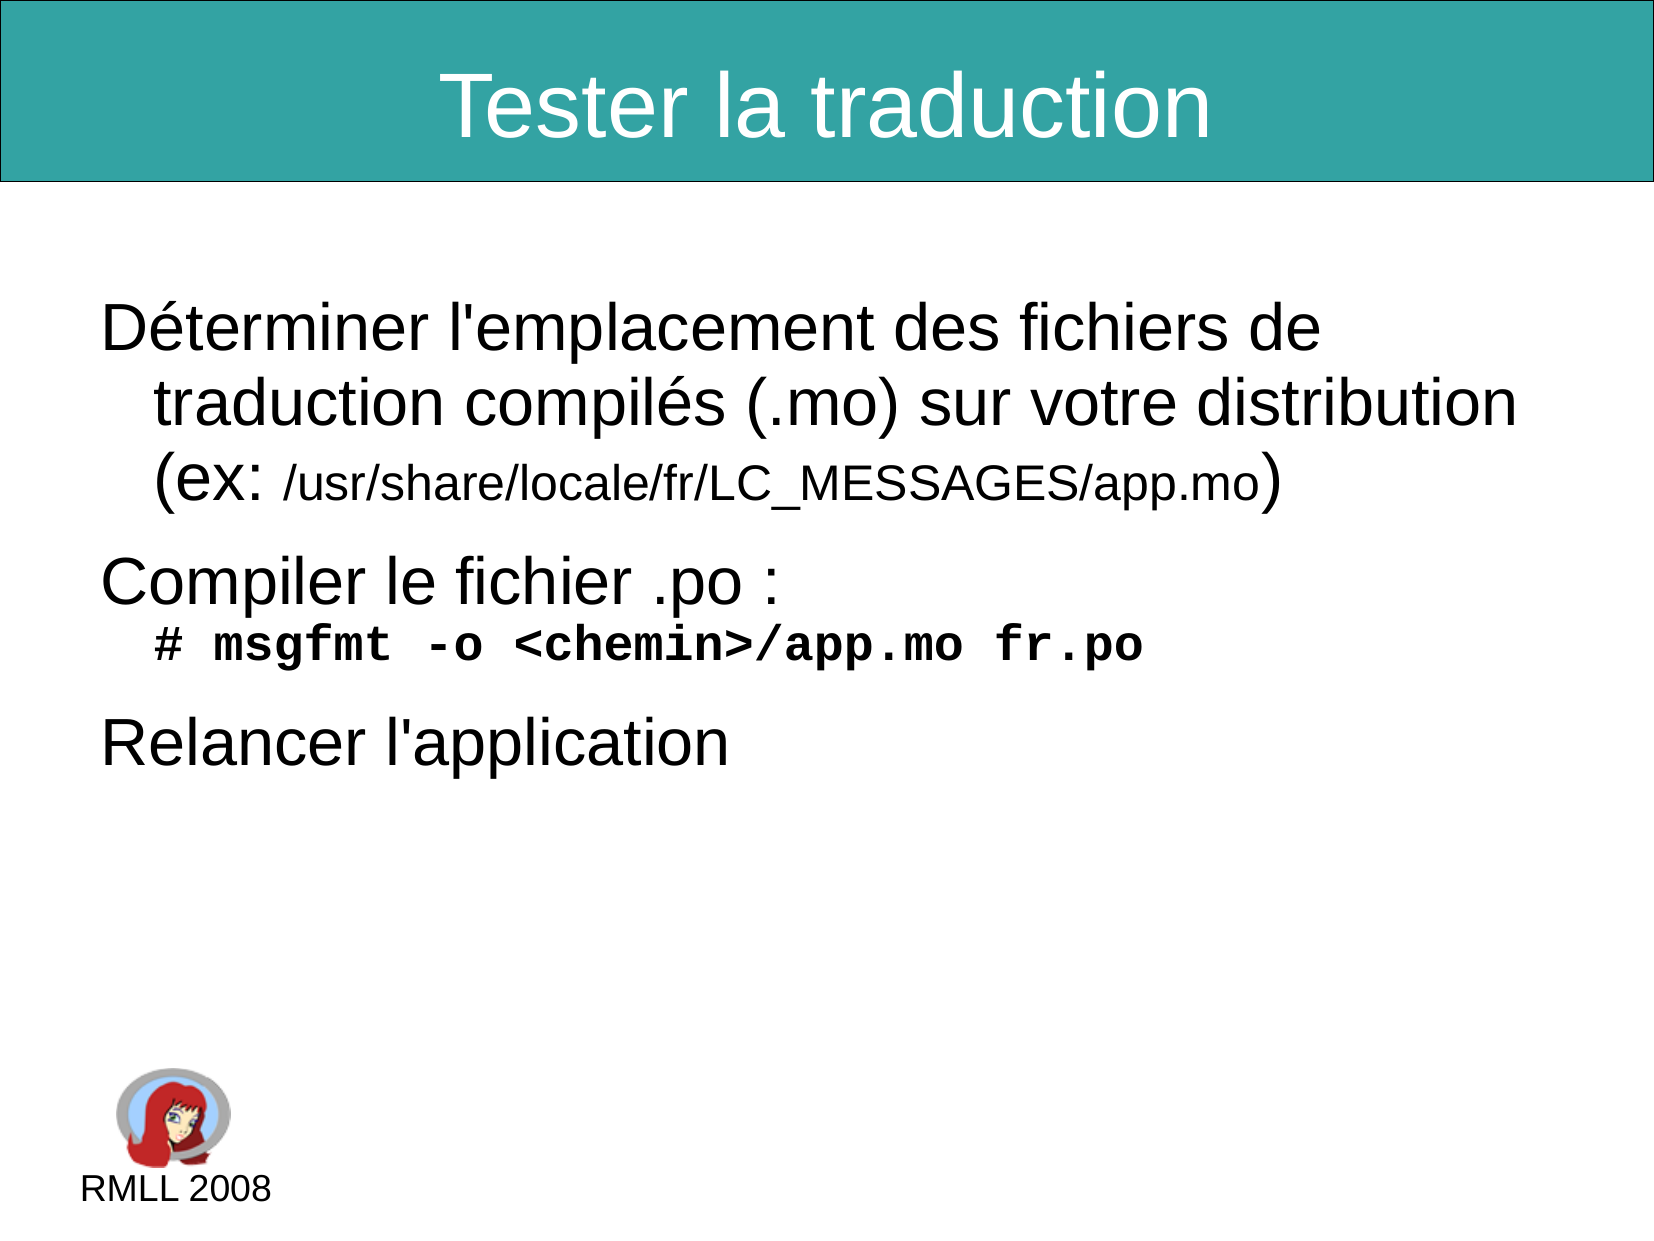

# Tester la traduction
Déterminer l'emplacement des fichiers de traduction compilés (.mo) sur votre distribution
(ex: /usr/share/locale/fr/LC_MESSAGES/app.mo)
Compiler le fichier .po :
# msgfmt -o <chemin>/app.mo fr.po
Relancer l'application